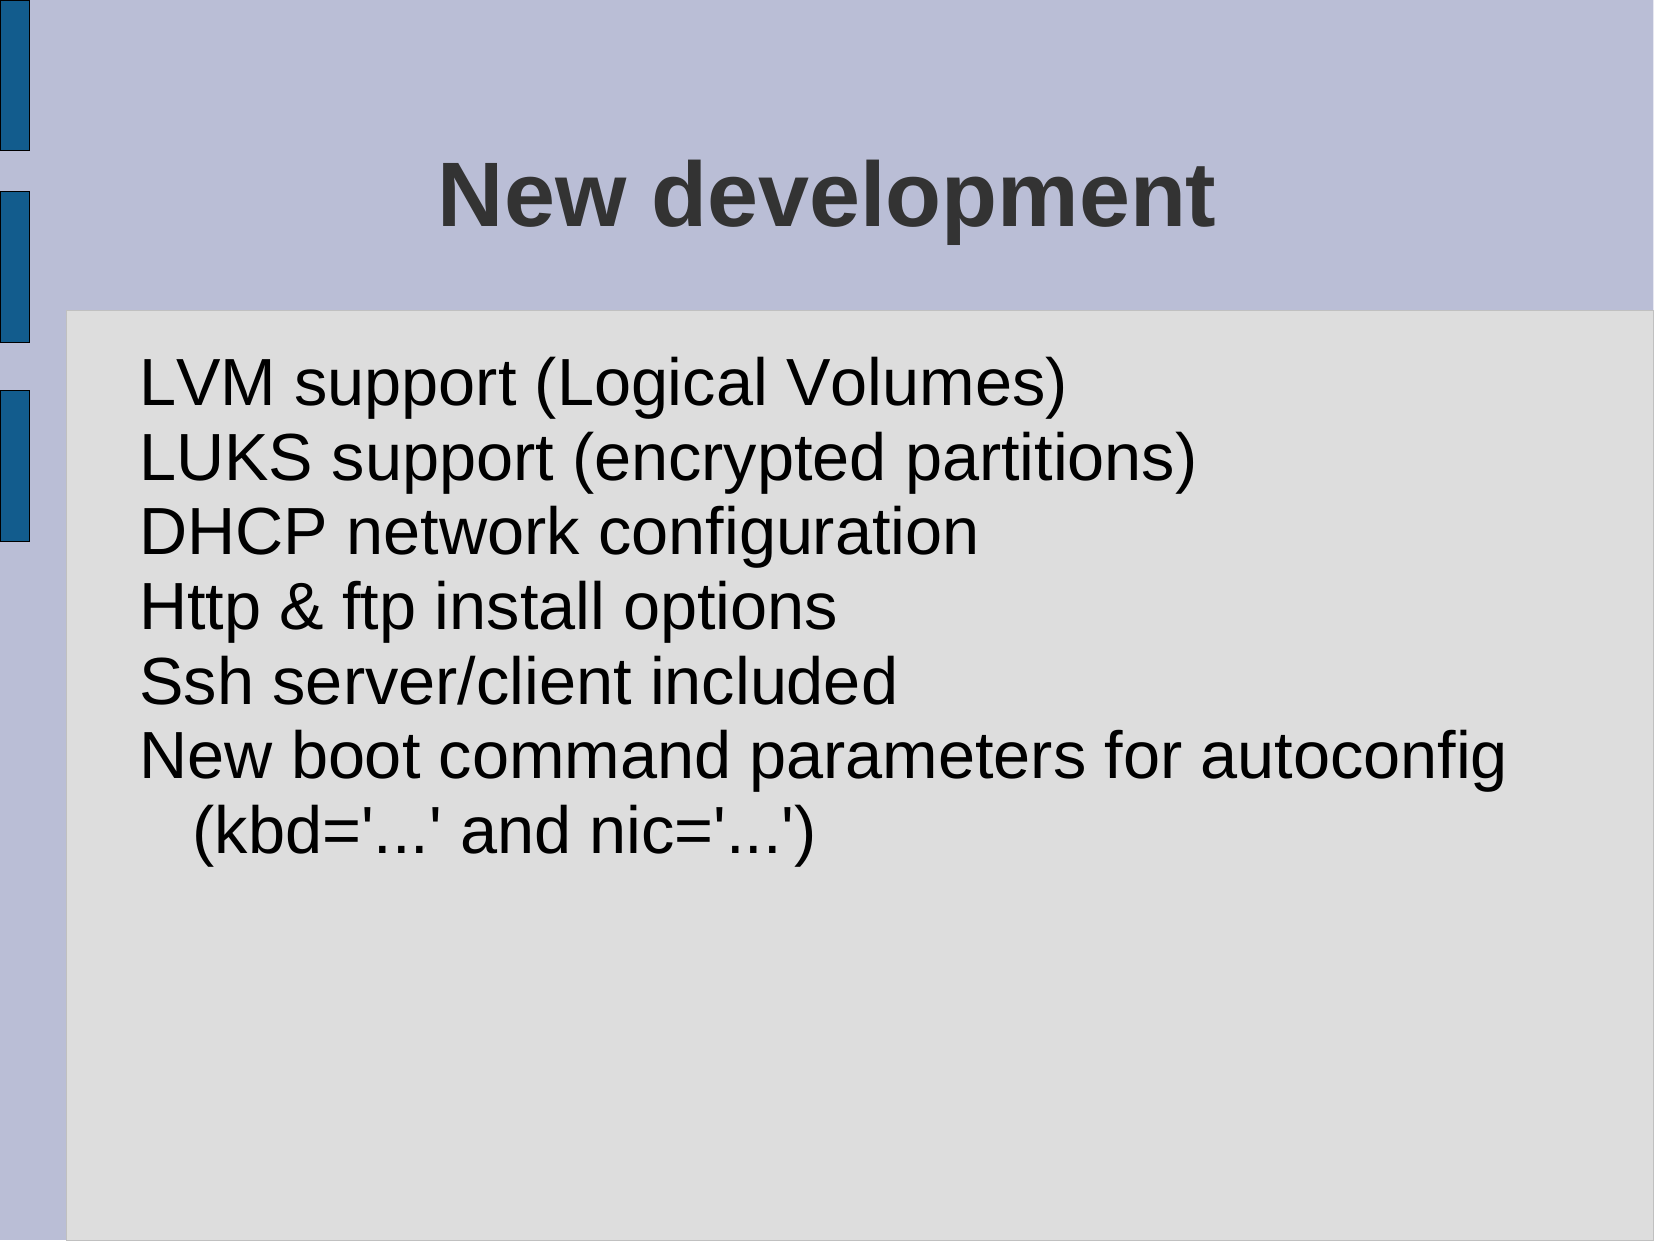

# New development
LVM support (Logical Volumes)
LUKS support (encrypted partitions)
DHCP network configuration
Http & ftp install options
Ssh server/client included
New boot command parameters for autoconfig (kbd='...' and nic='...')